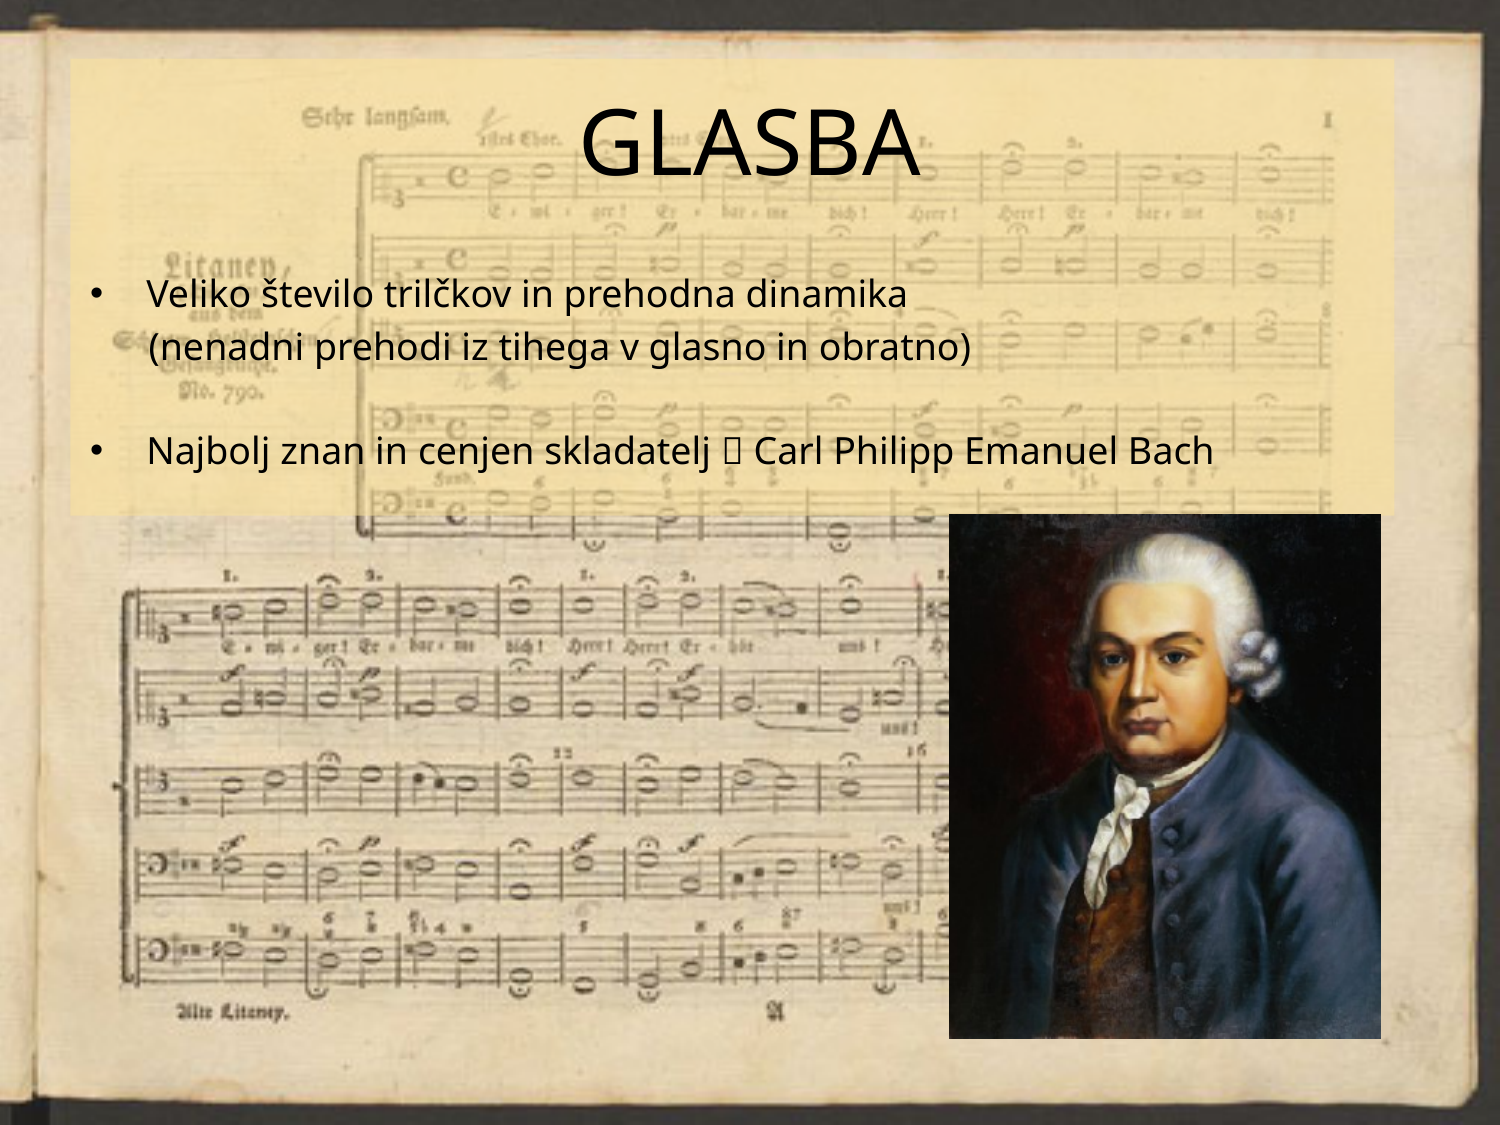

# GLASBA
Veliko število trilčkov in prehodna dinamika
 (nenadni prehodi iz tihega v glasno in obratno)
Najbolj znan in cenjen skladatelj  Carl Philipp Emanuel Bach